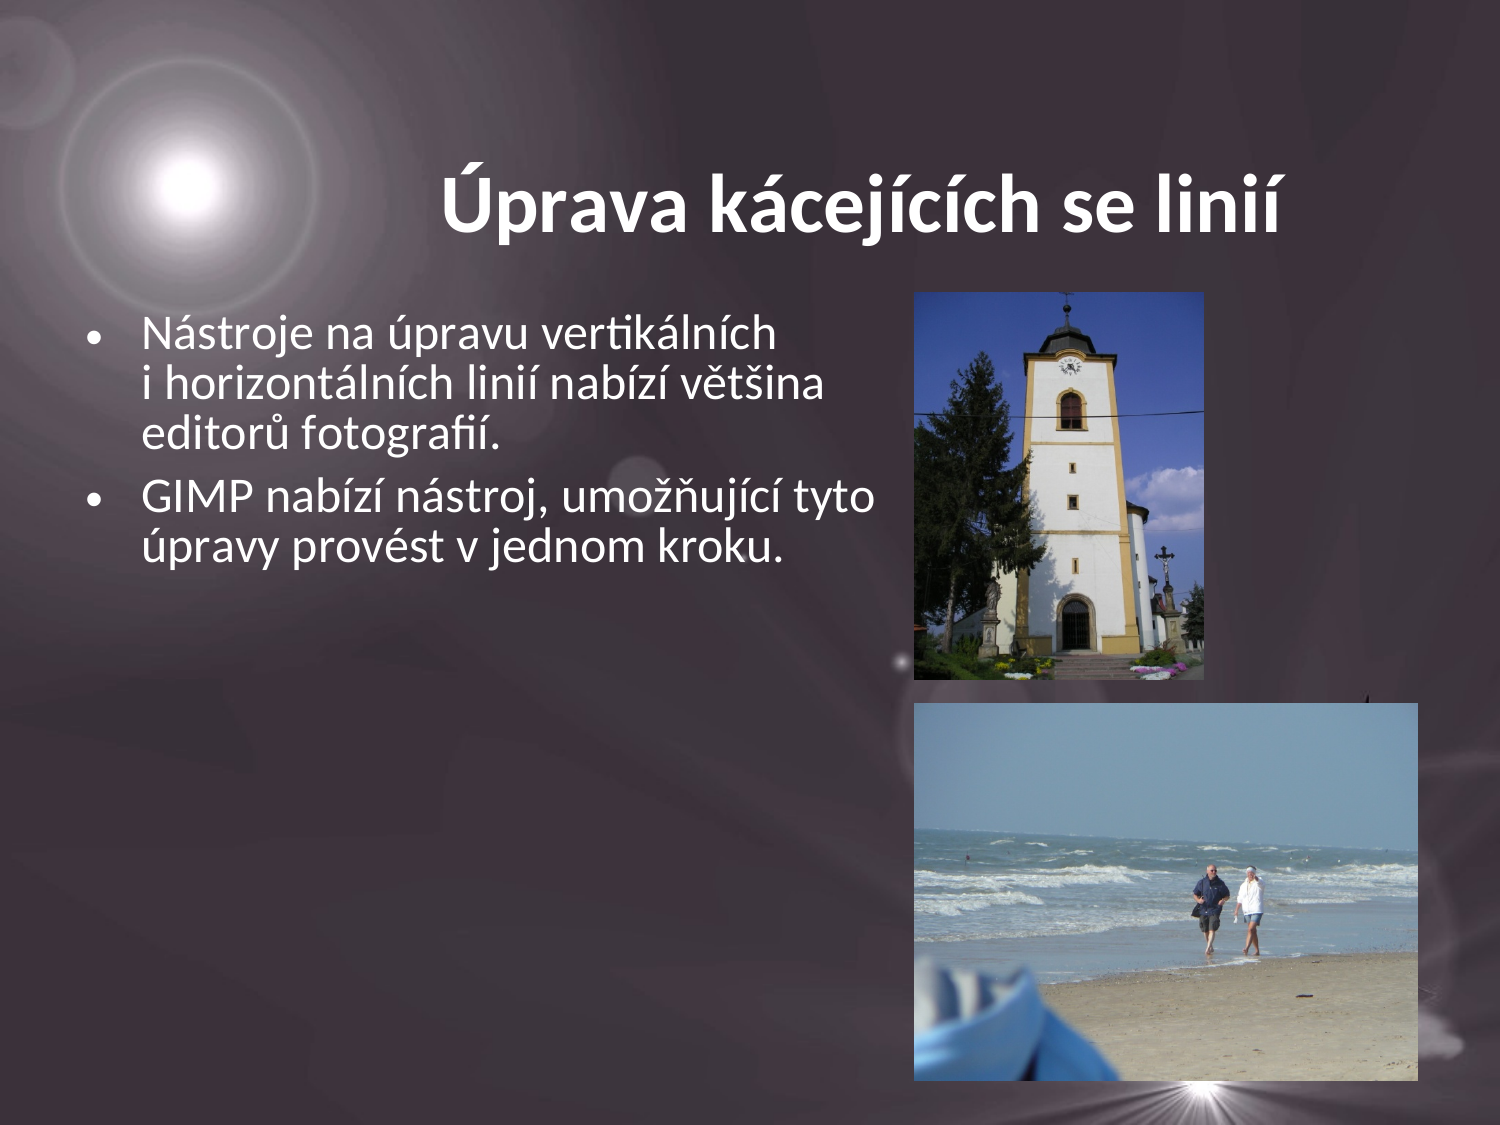

Úprava kácejících se linií
# Nástroje na úpravu vertikálních i horizontálních linií nabízí většina editorů fotografií.
GIMP nabízí nástroj, umožňující tyto úpravy provést v jednom kroku.